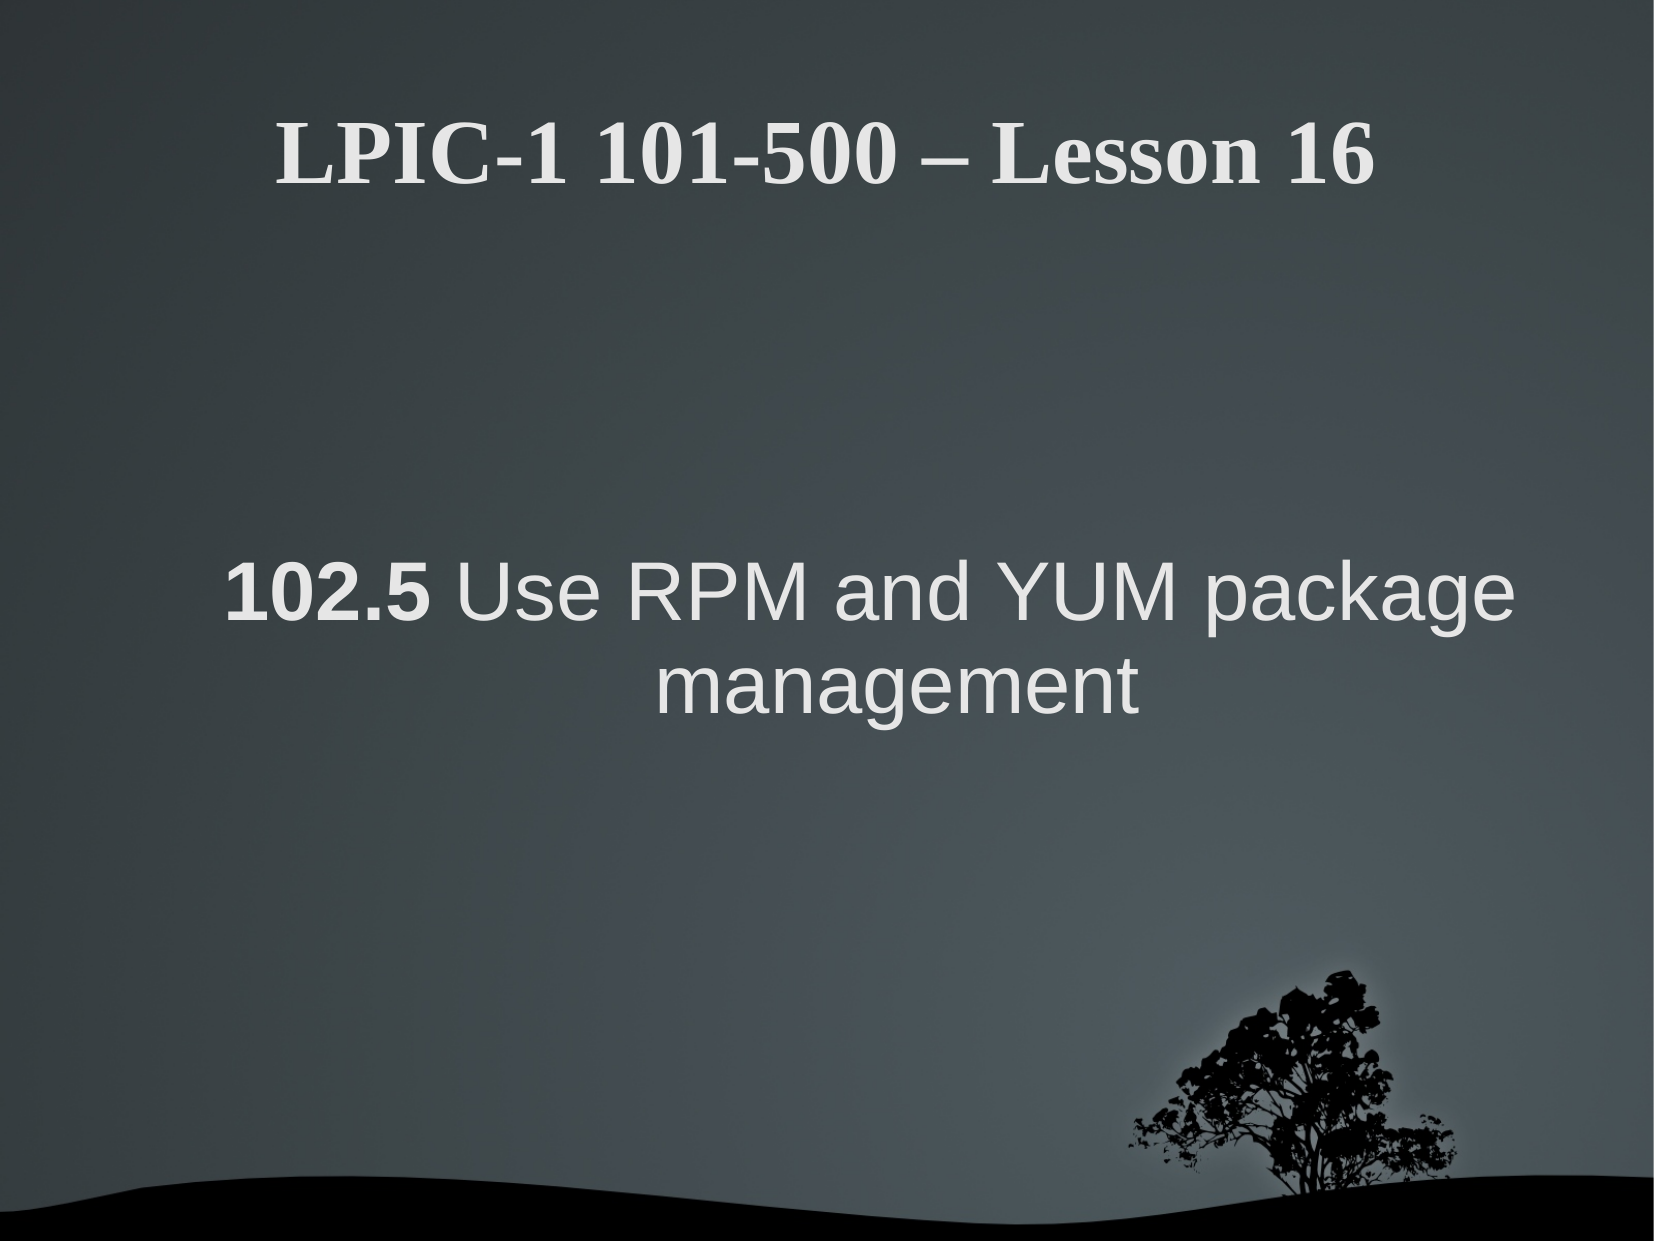

# LPIC-1 101-500 – Lesson 16
102.5 Use RPM and YUM package management